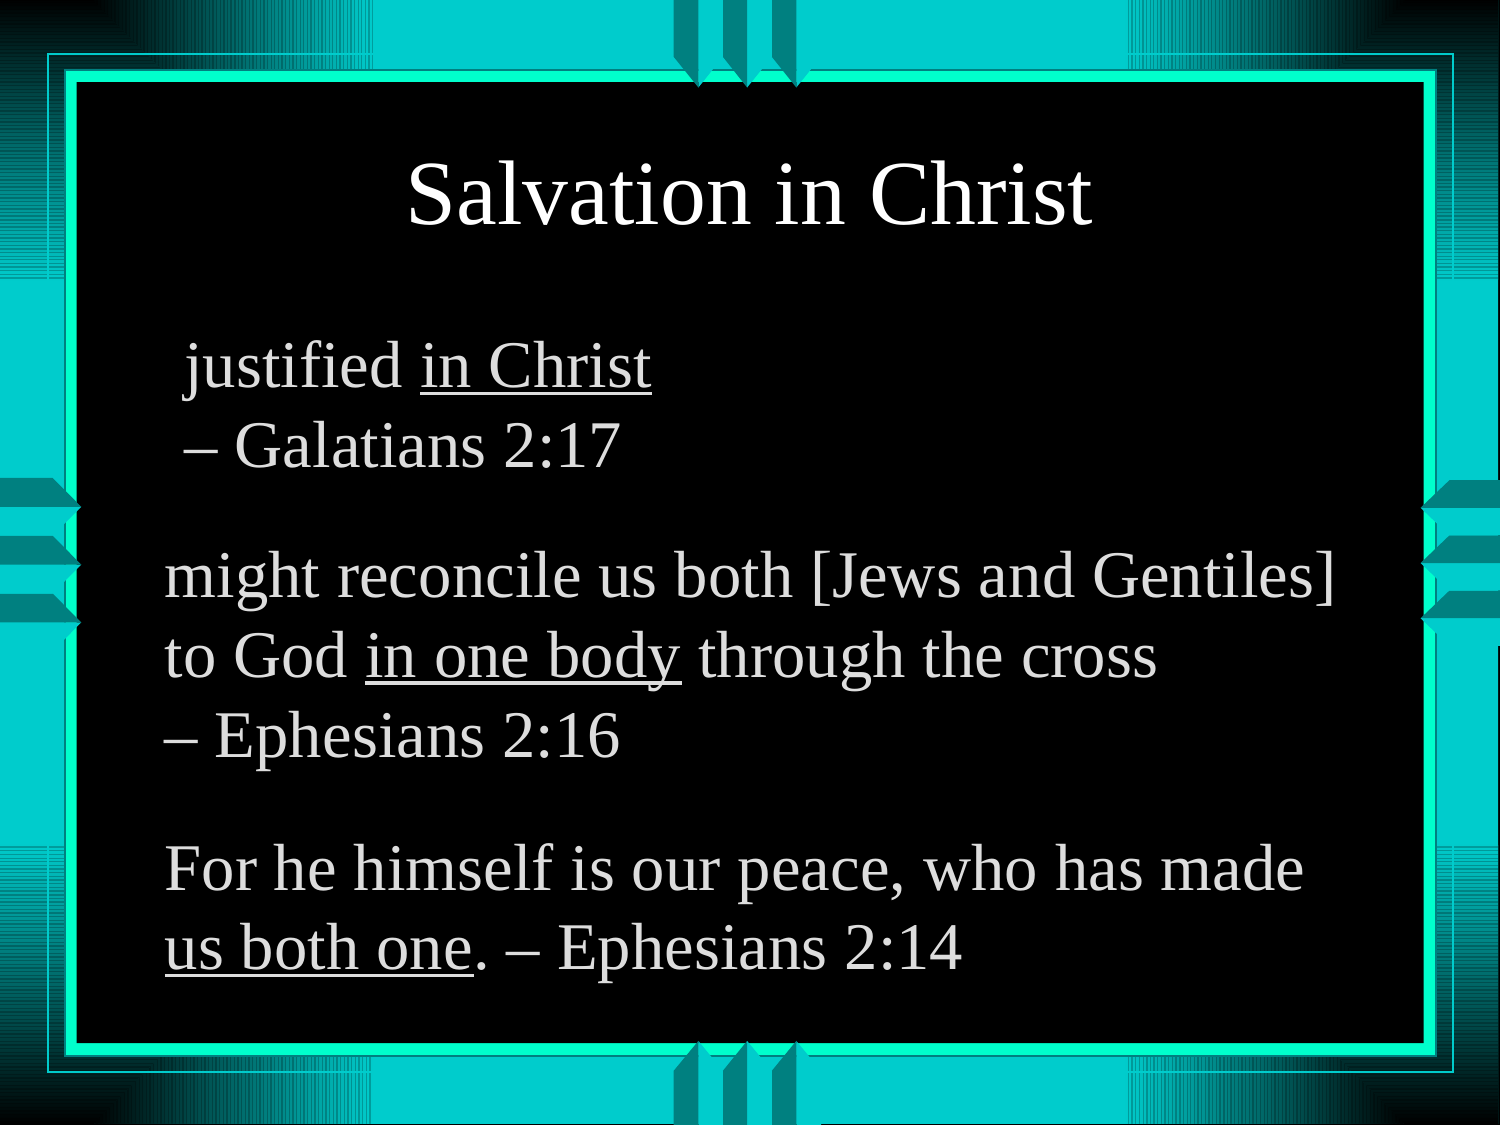

# Salvation in Christ
justified in Christ
– Galatians 2:17
might reconcile us both [Jews and Gentiles] to God in one body through the cross
– Ephesians 2:16
For he himself is our peace, who has made us both one. – Ephesians 2:14